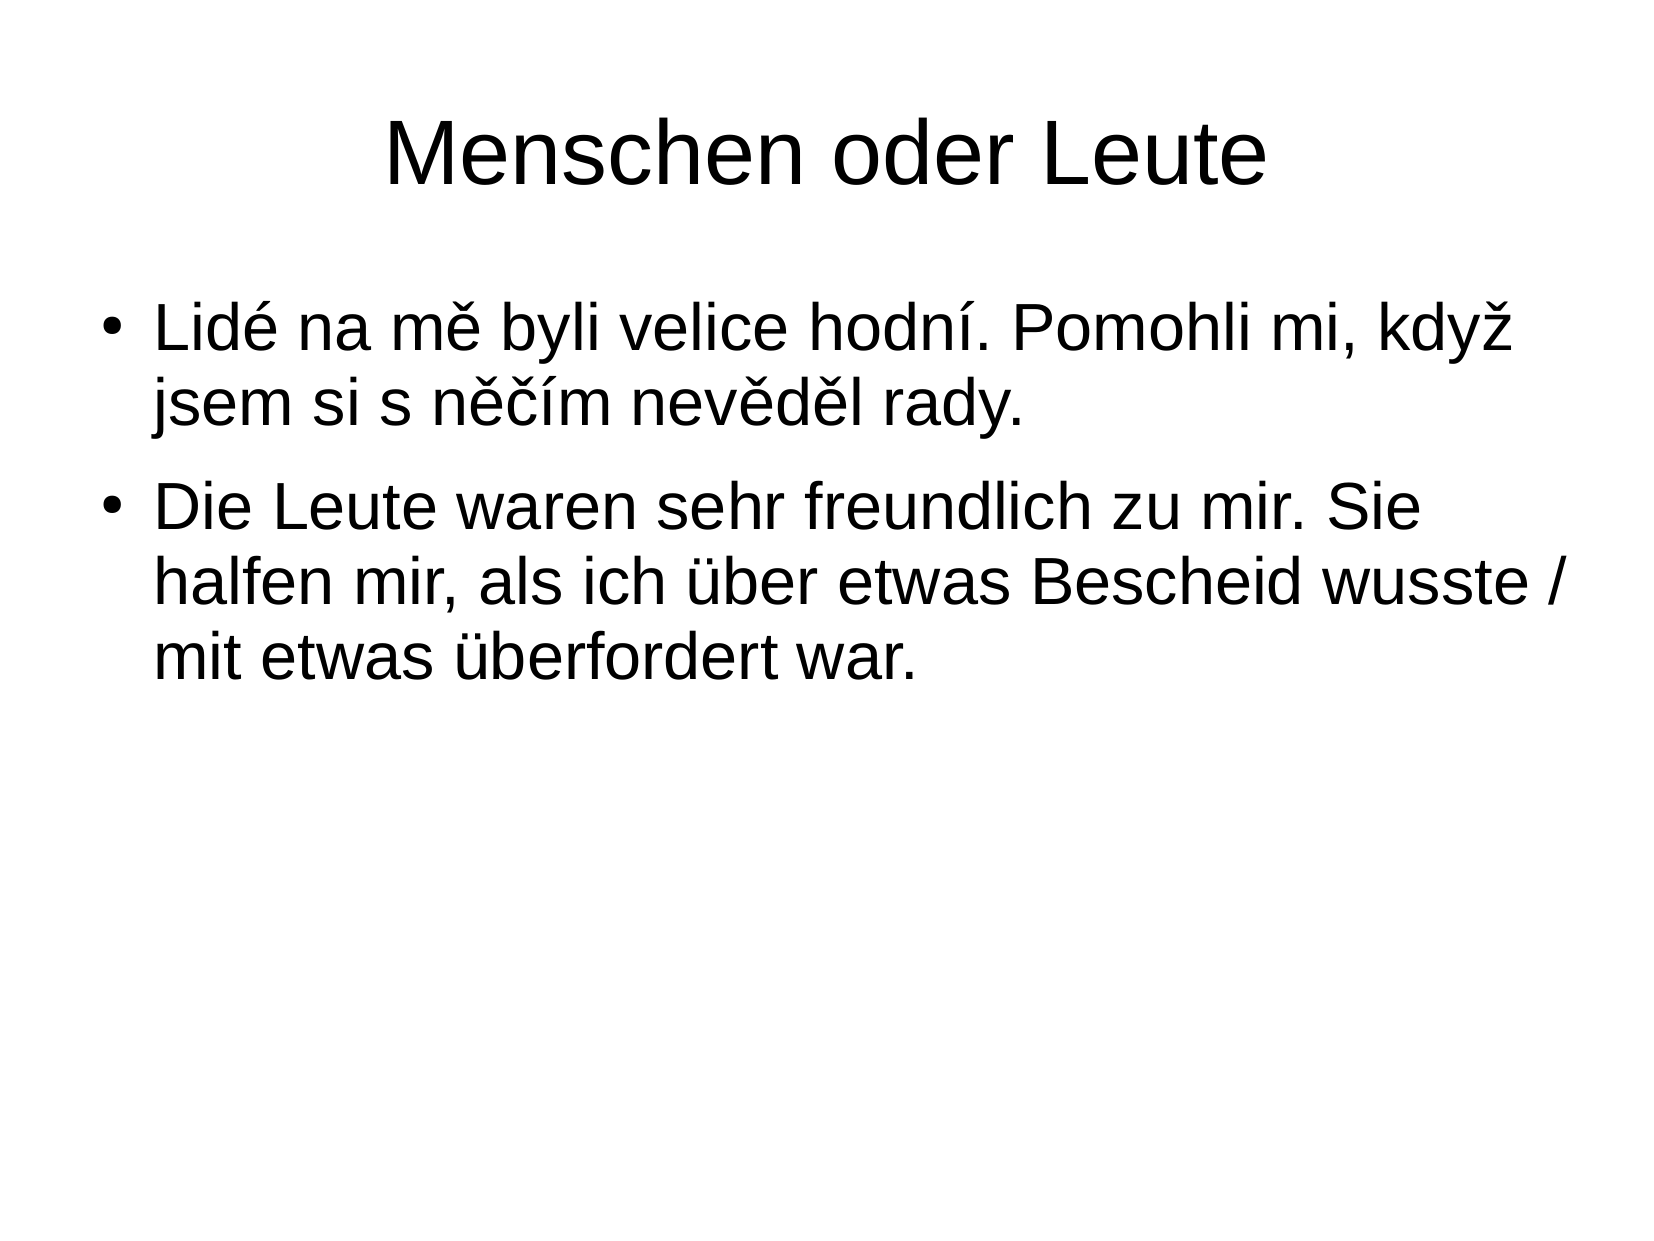

# Menschen oder Leute
Lidé na mě byli velice hodní. Pomohli mi, když jsem si s něčím nevěděl rady.
Die Leute waren sehr freundlich zu mir. Sie halfen mir, als ich über etwas Bescheid wusste / mit etwas überfordert war.